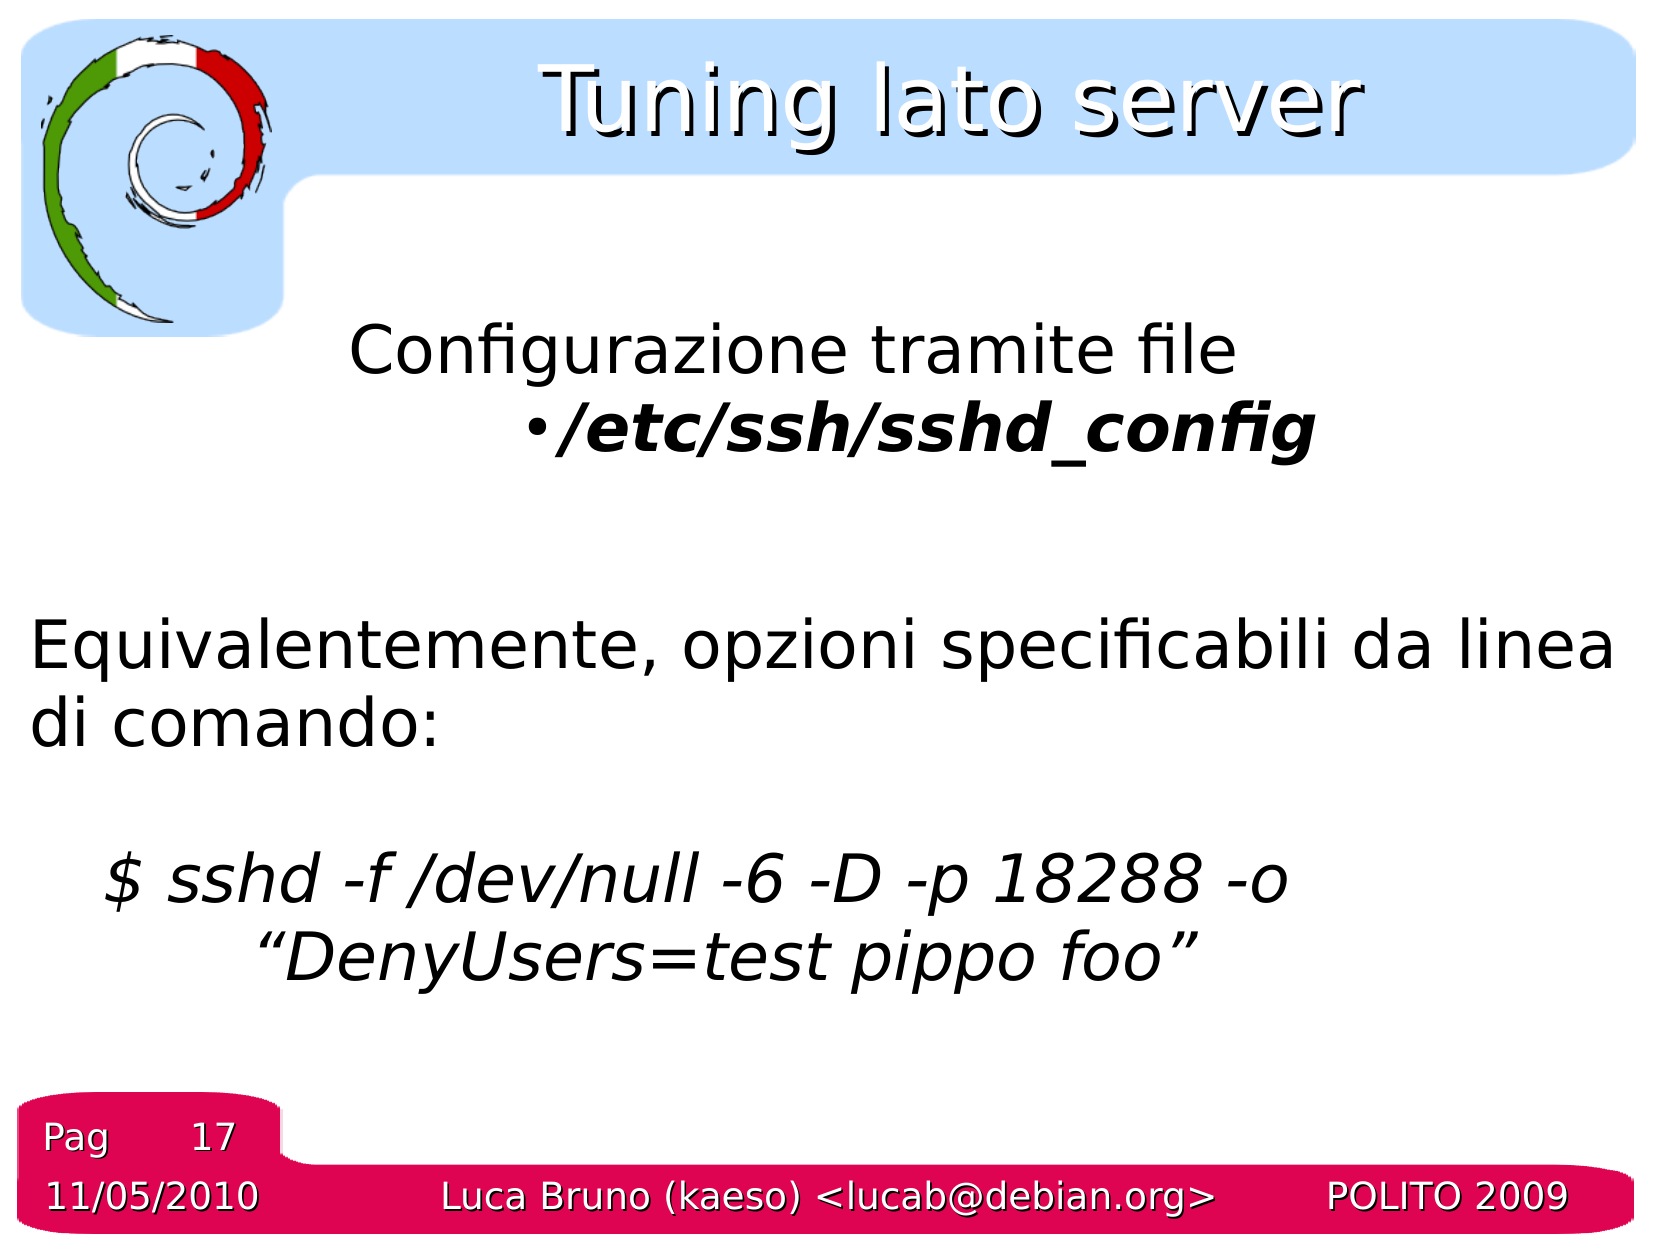

# Tuning lato server
Configurazione tramite file
/etc/ssh/sshd_config
Equivalentemente, opzioni specificabili da linea di comando:
	$ sshd -f /dev/null -6 -D -p 18288 -o 							“DenyUsers=test pippo foo”
Pag
11/05/2010
Luca Bruno (kaeso) <lucab@debian.org> 		POLITO 2009